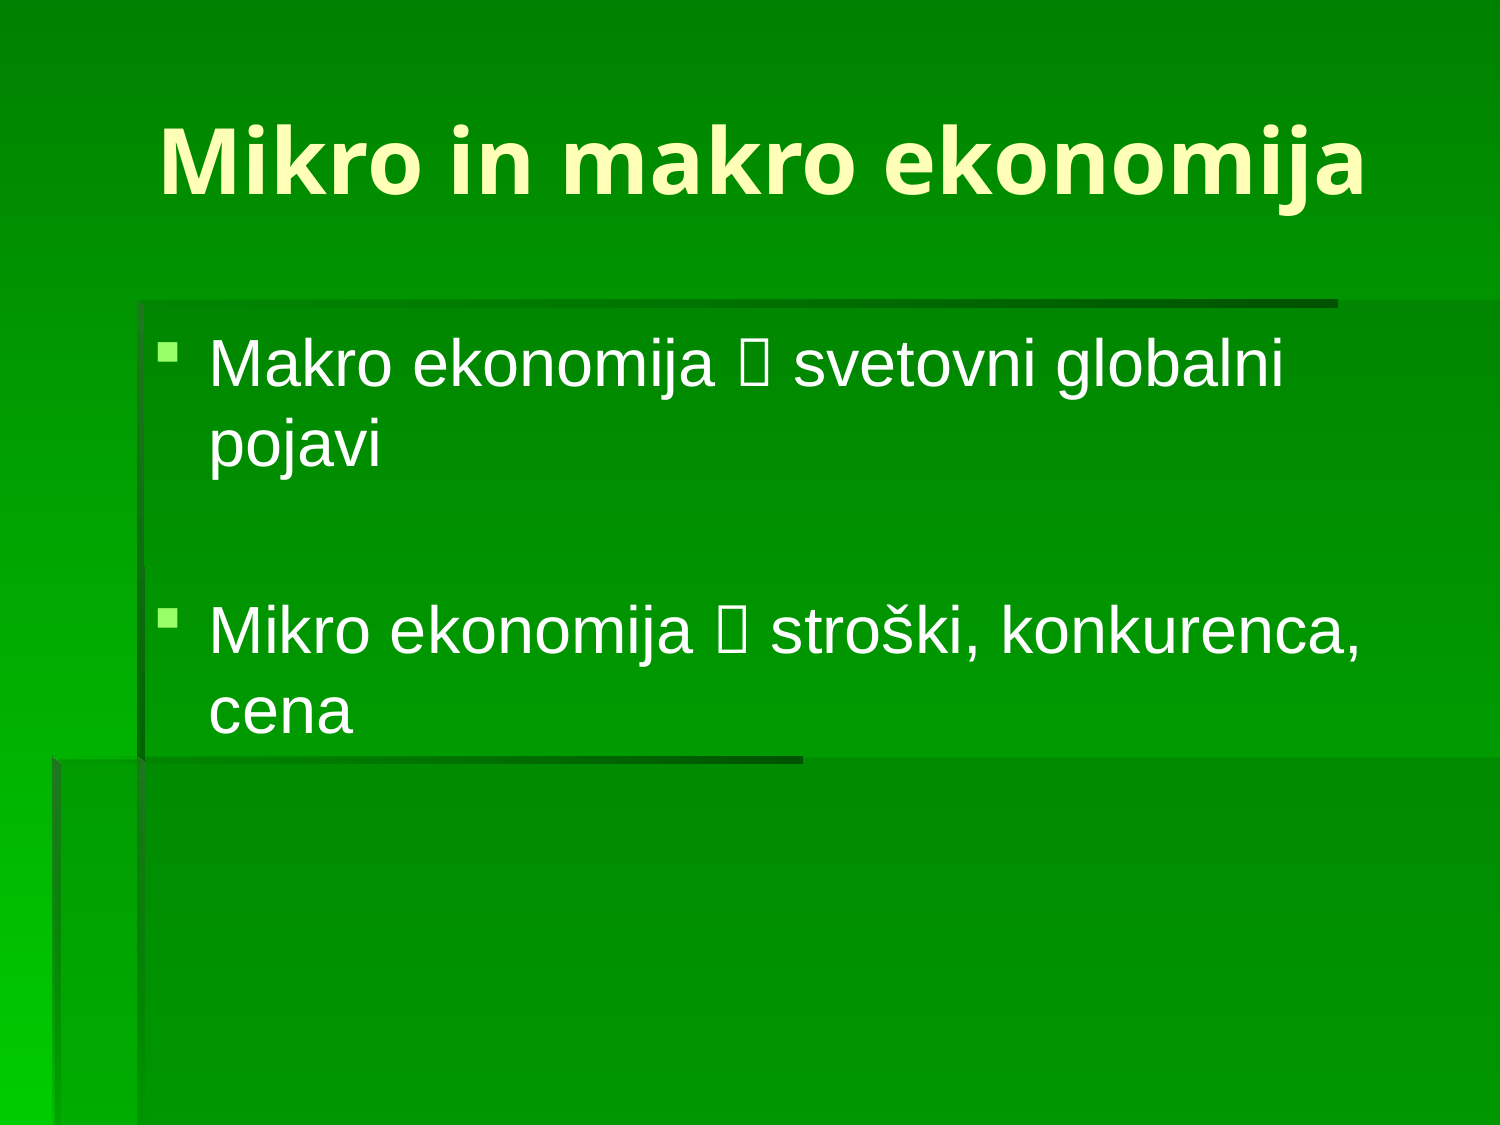

# Mikro in makro ekonomija
Makro ekonomija  svetovni globalni pojavi
Mikro ekonomija  stroški, konkurenca, cena